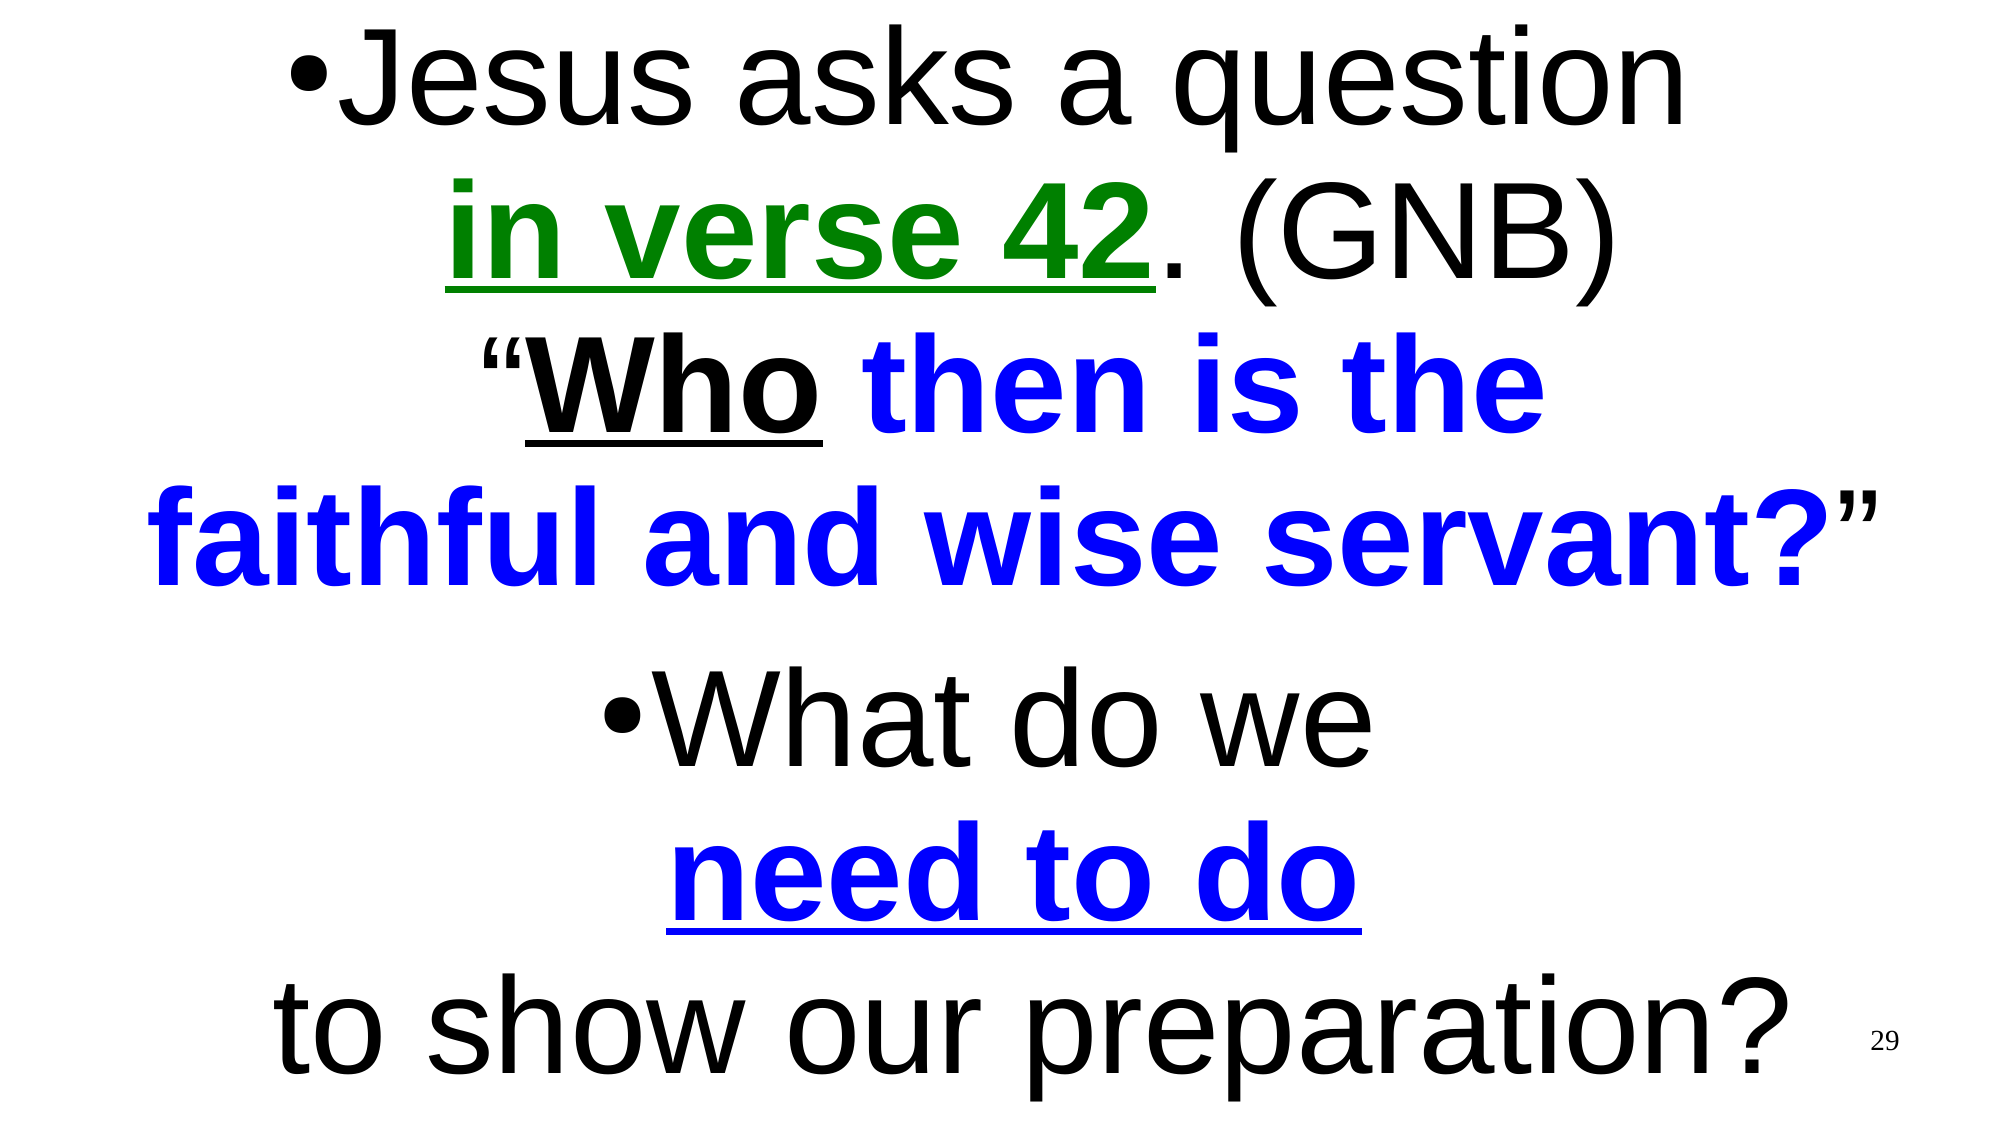

# Jesus asks a question in verse 42. (GNB) “Who then is the faithful and wise servant?”
What do we
need to do
to show our preparation?
29